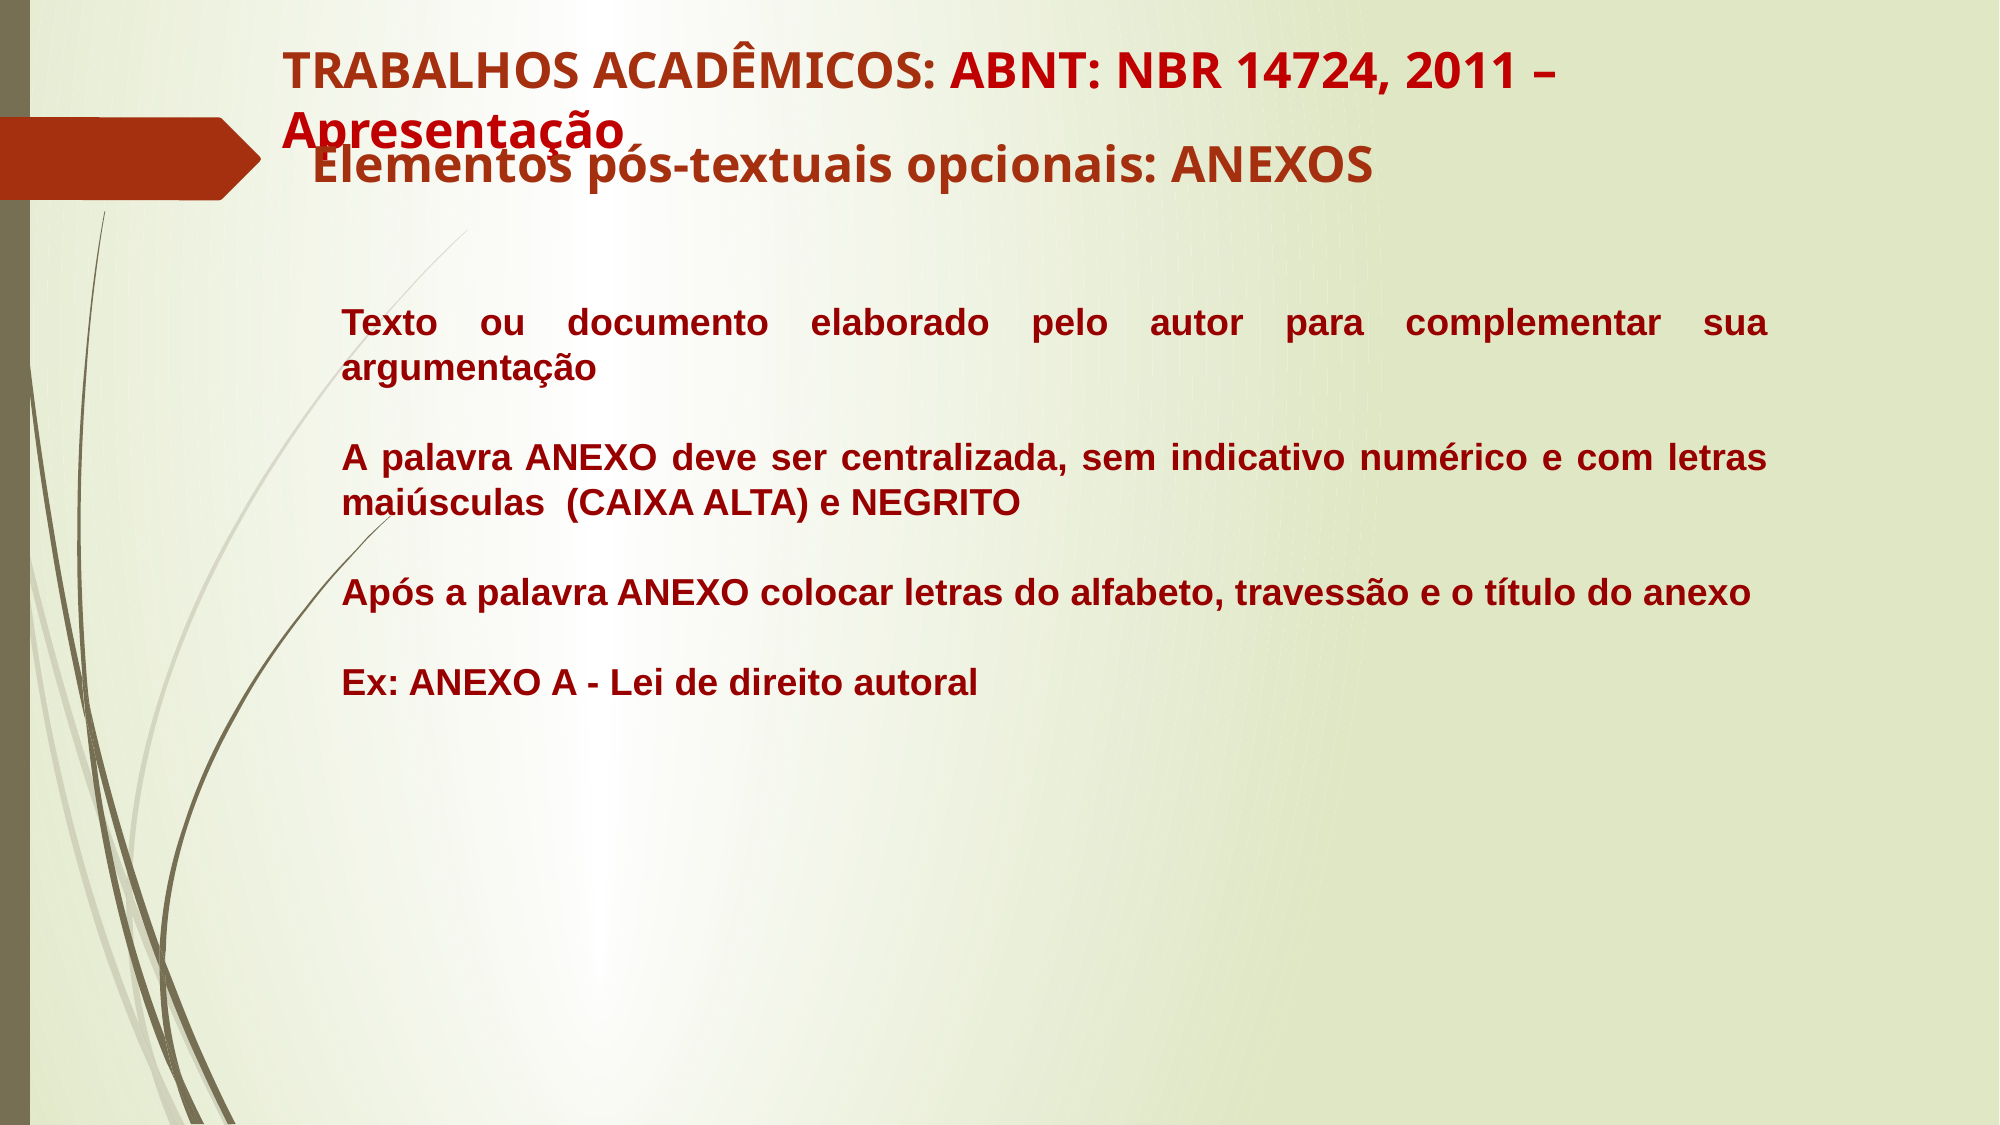

TRABALHOS ACADÊMICOS: ABNT: NBR 14724, 2011 – Apresentação
Elementos pós-textuais opcionais: ANEXOS
Texto ou documento elaborado pelo autor para complementar sua argumentação
A palavra ANEXO deve ser centralizada, sem indicativo numérico e com letras maiúsculas  (CAIXA ALTA) e NEGRITO
Após a palavra ANEXO colocar letras do alfabeto, travessão e o título do anexo
Ex: ANEXO A - Lei de direito autoral